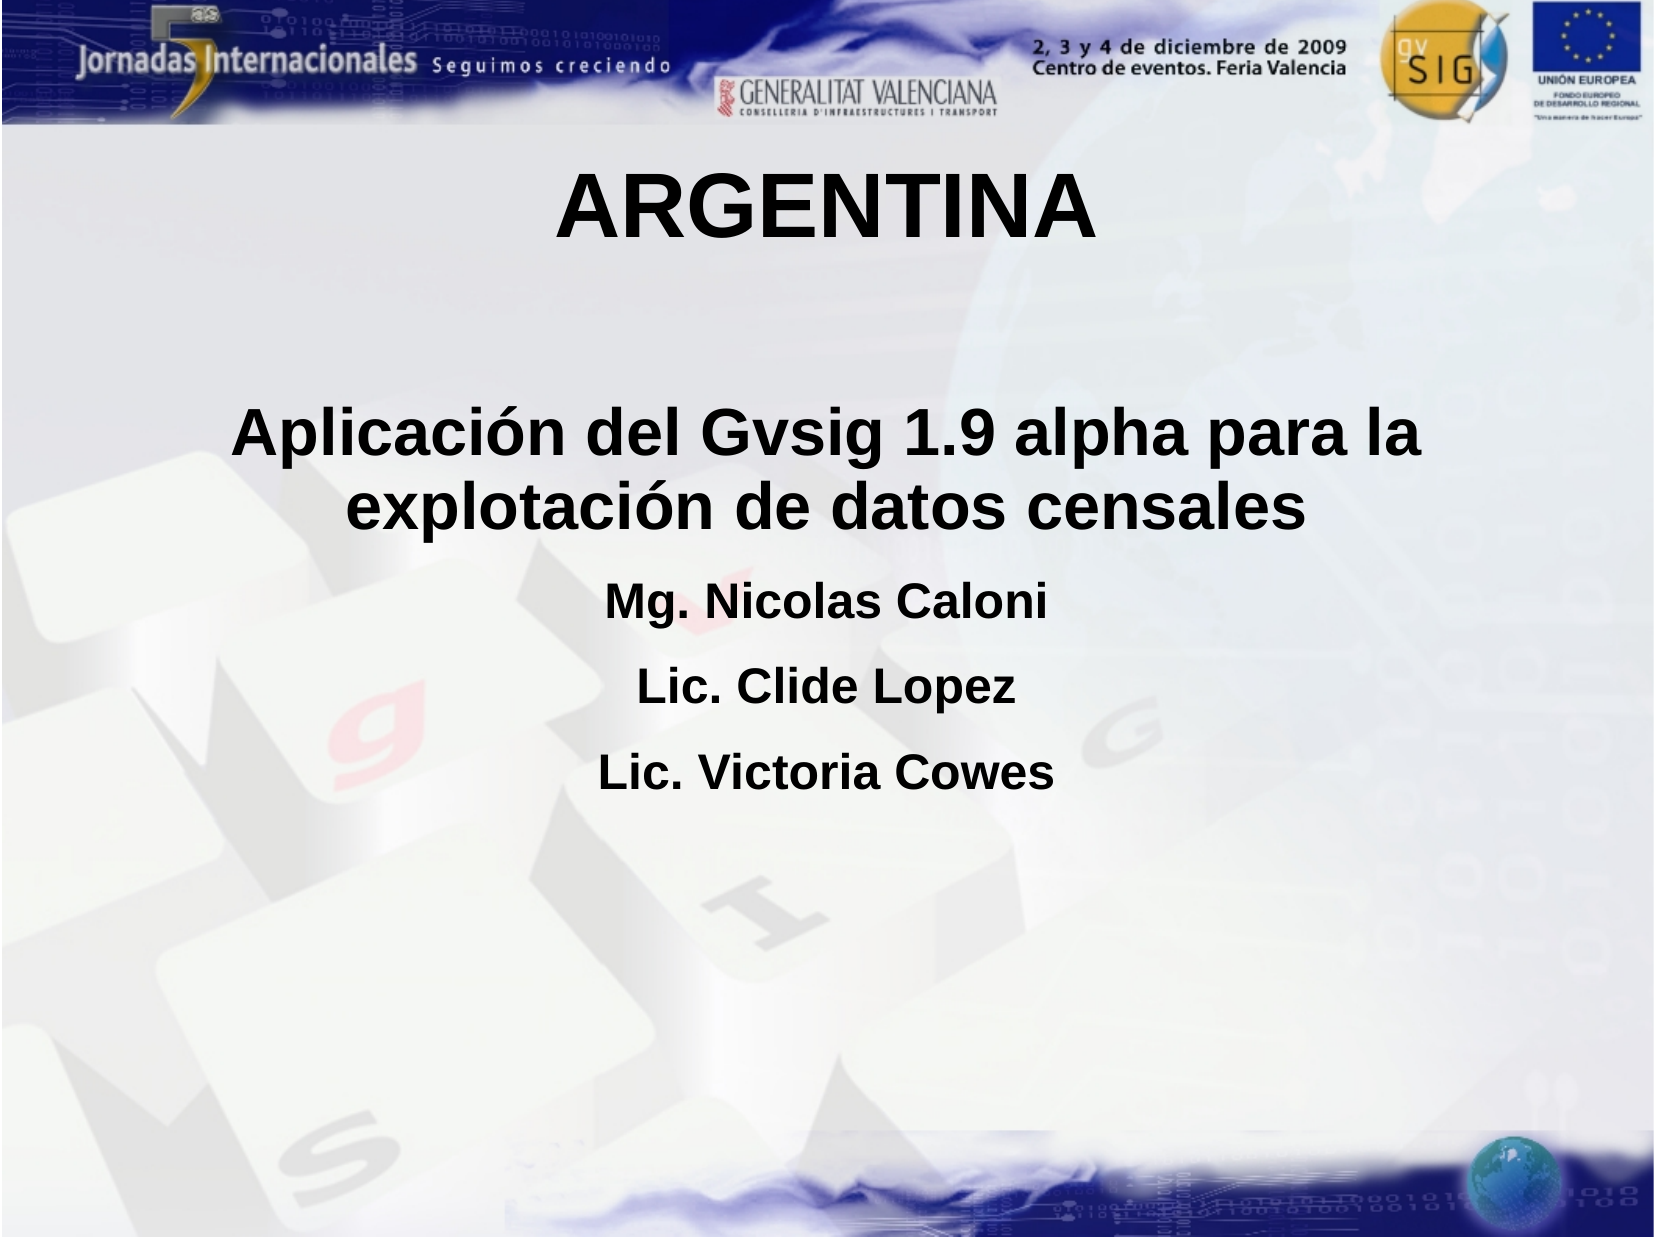

# ARGENTINA
Aplicación del Gvsig 1.9 alpha para la explotación de datos censales
Mg. Nicolas Caloni
Lic. Clide Lopez
Lic. Victoria Cowes